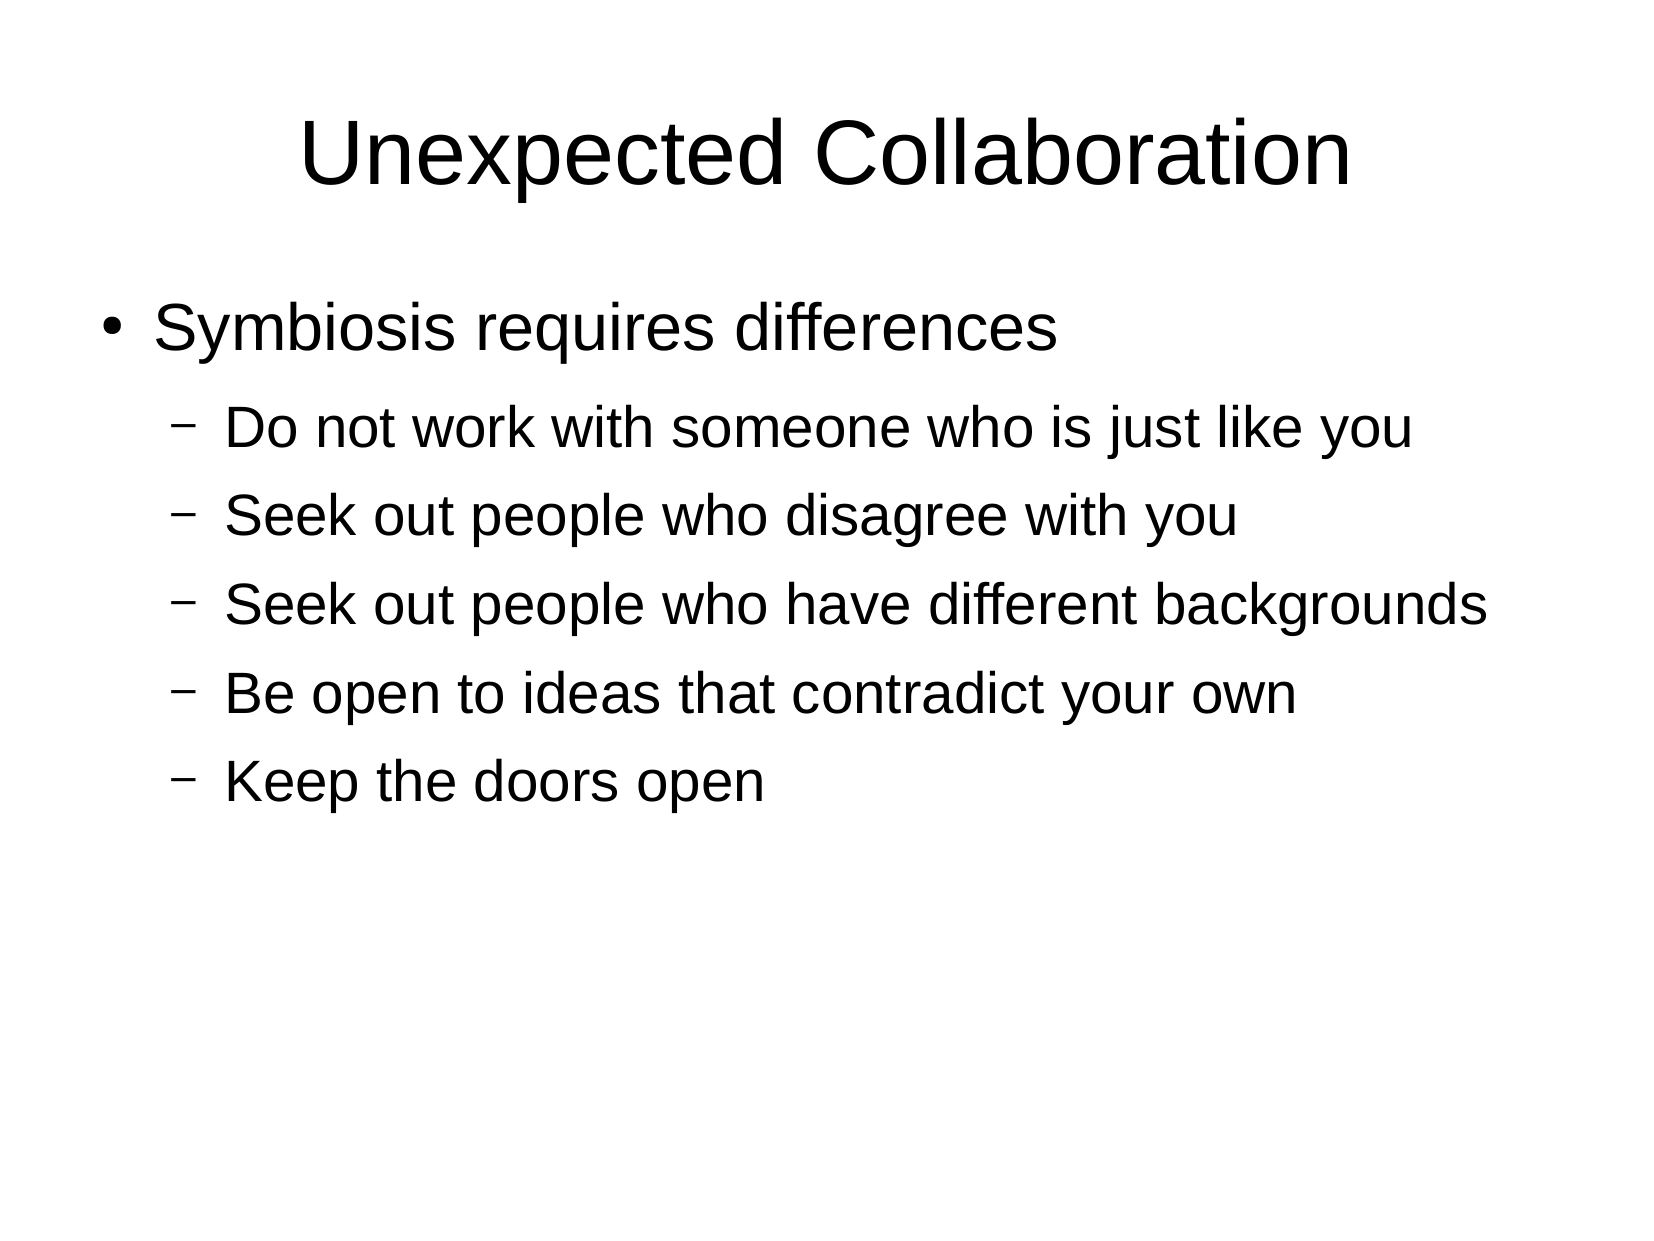

# Unexpected Collaboration
Symbiosis requires differences
Do not work with someone who is just like you
Seek out people who disagree with you
Seek out people who have different backgrounds
Be open to ideas that contradict your own
Keep the doors open